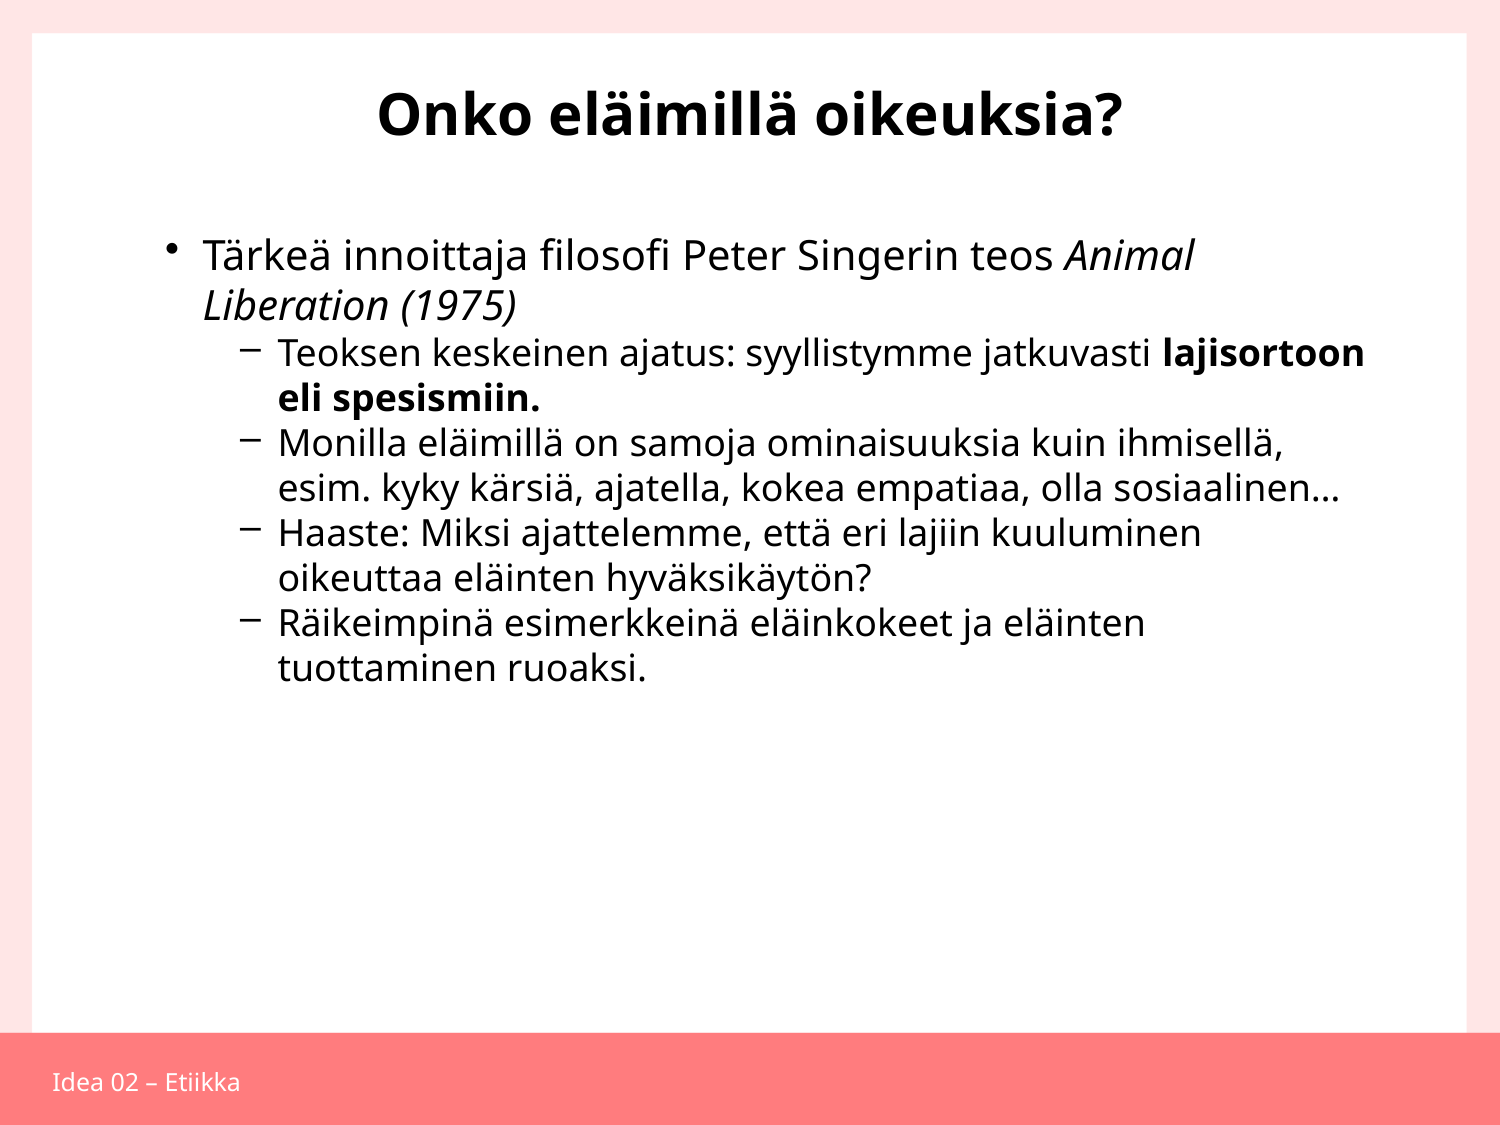

# Onko eläimillä oikeuksia?
Tärkeä innoittaja filosofi Peter Singerin teos Animal Liberation (1975)
Teoksen keskeinen ajatus: syyllistymme jatkuvasti lajisortoon eli spesismiin.
Monilla eläimillä on samoja ominaisuuksia kuin ihmisellä, esim. kyky kärsiä, ajatella, kokea empatiaa, olla sosiaalinen…
Haaste: Miksi ajattelemme, että eri lajiin kuuluminen oikeuttaa eläinten hyväksikäytön?
Räikeimpinä esimerkkeinä eläinkokeet ja eläinten tuottaminen ruoaksi.